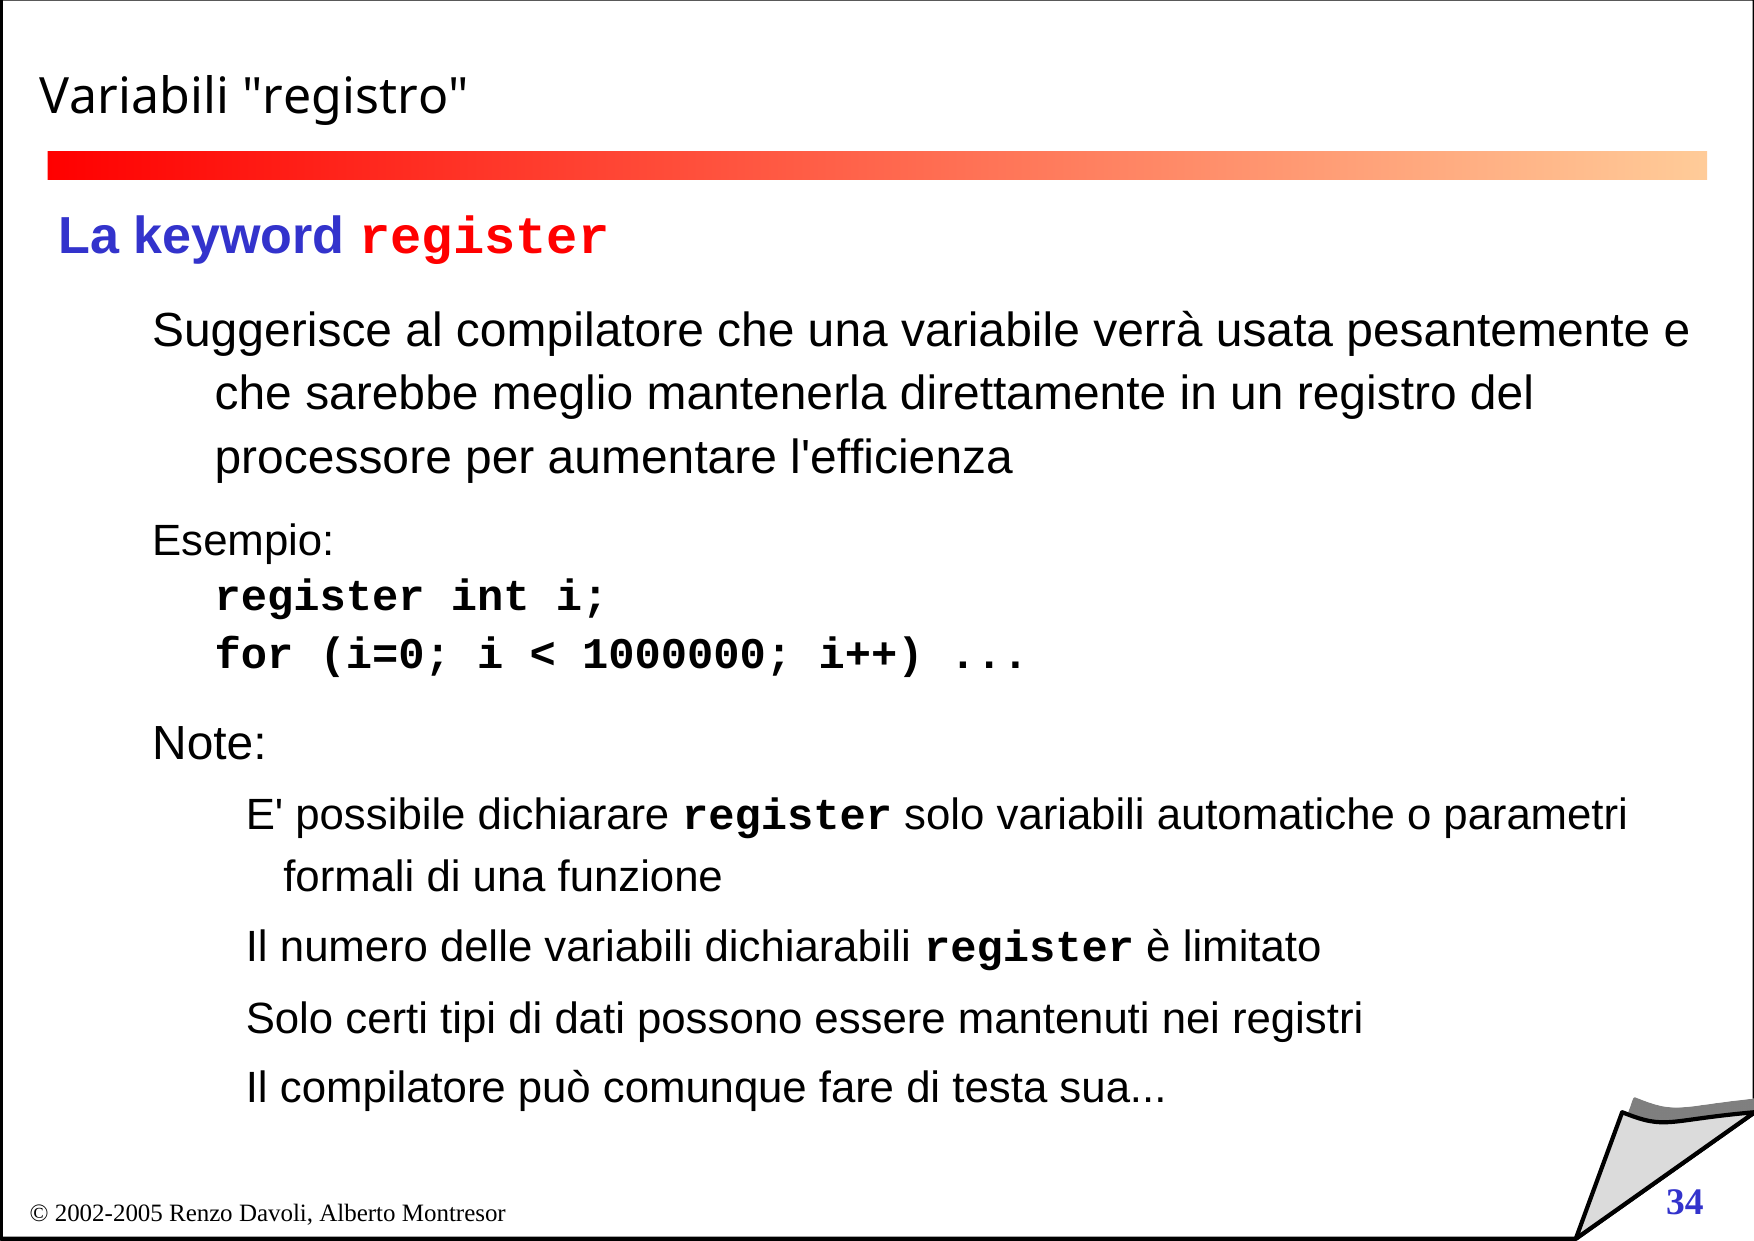

# Variabili "registro"
La keyword register
Suggerisce al compilatore che una variabile verrà usata pesantemente e che sarebbe meglio mantenerla direttamente in un registro del processore per aumentare l'efficienza
Esempio:
register int i;
for (i=0; i < 1000000; i++) ...
Note:
E' possibile dichiarare register solo variabili automatiche o parametri formali di una funzione
Il numero delle variabili dichiarabili register è limitato
Solo certi tipi di dati possono essere mantenuti nei registri
Il compilatore può comunque fare di testa sua...